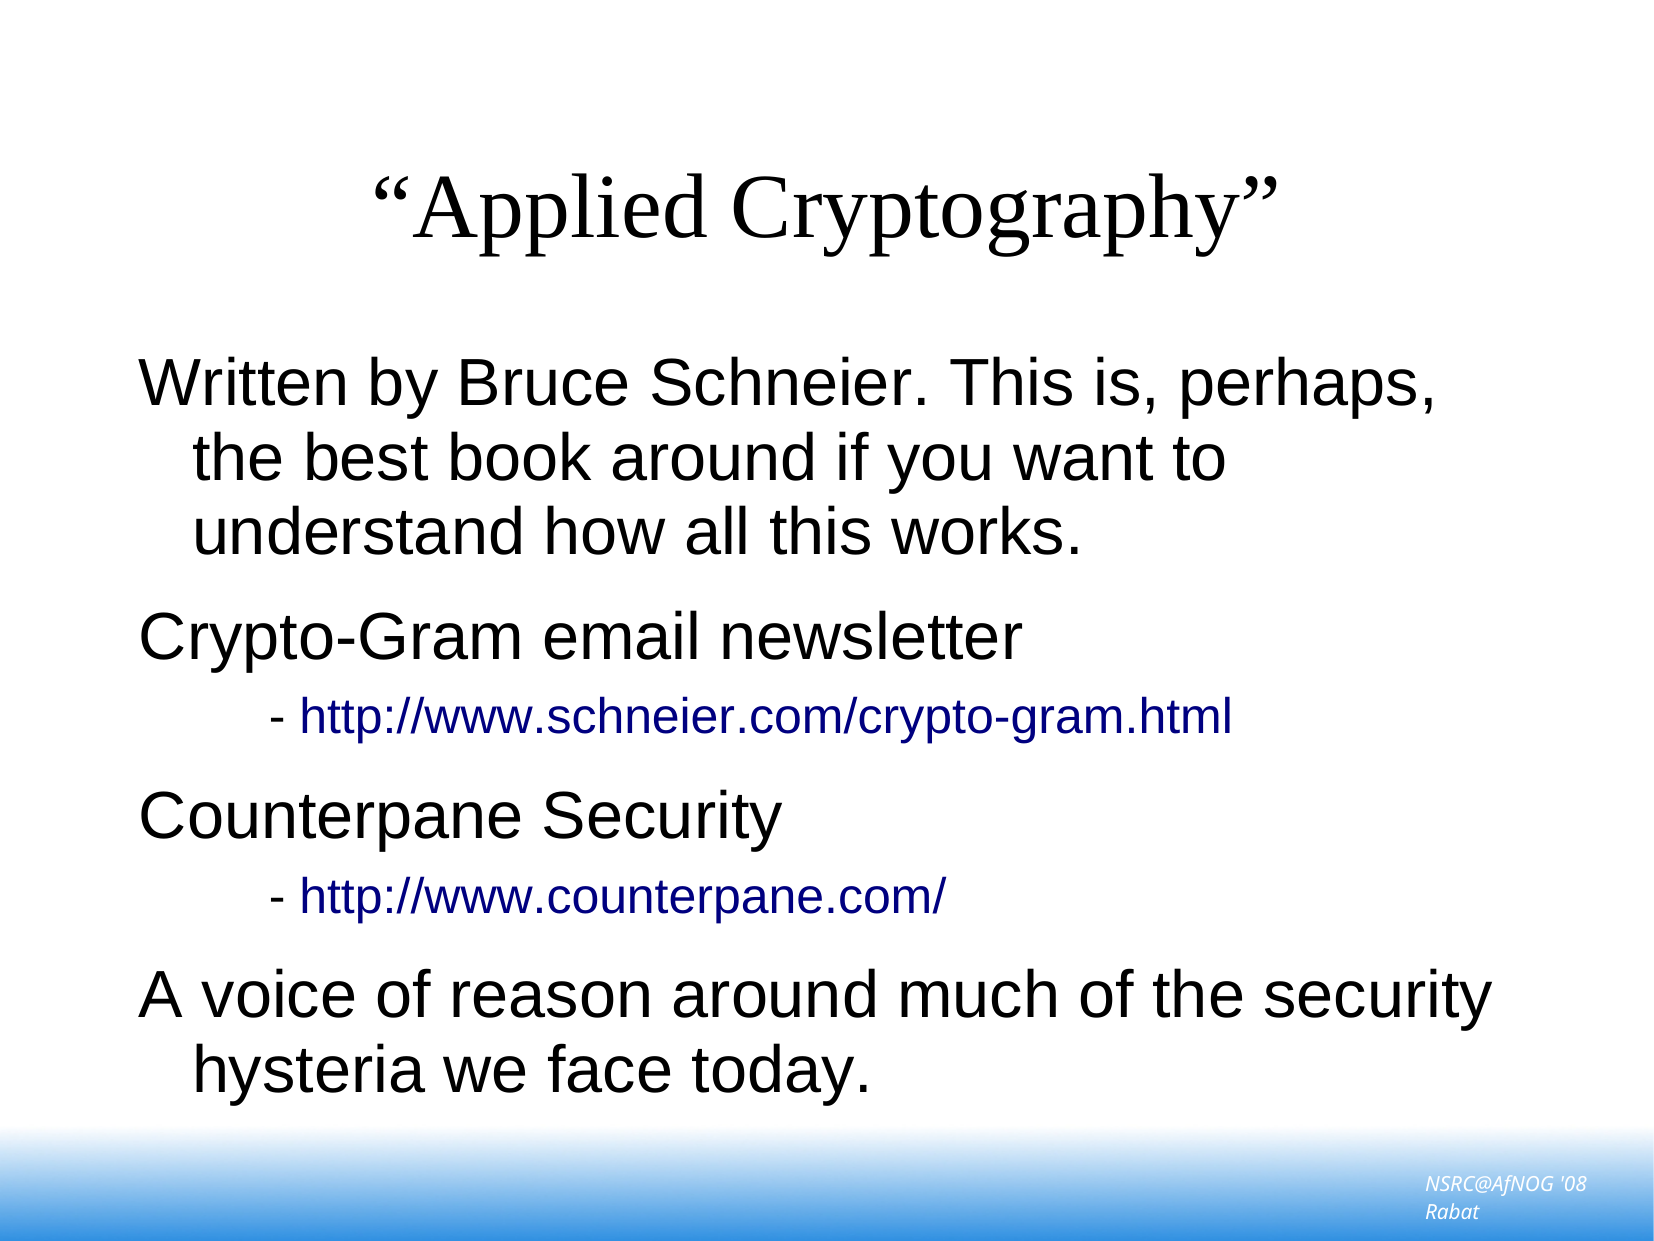

# “Applied Cryptography”
Written by Bruce Schneier. This is, perhaps, the best book around if you want to understand how all this works.
Crypto-Gram email newsletter
		- http://www.schneier.com/crypto-gram.html
Counterpane Security
		- http://www.counterpane.com/
A voice of reason around much of the security hysteria we face today.